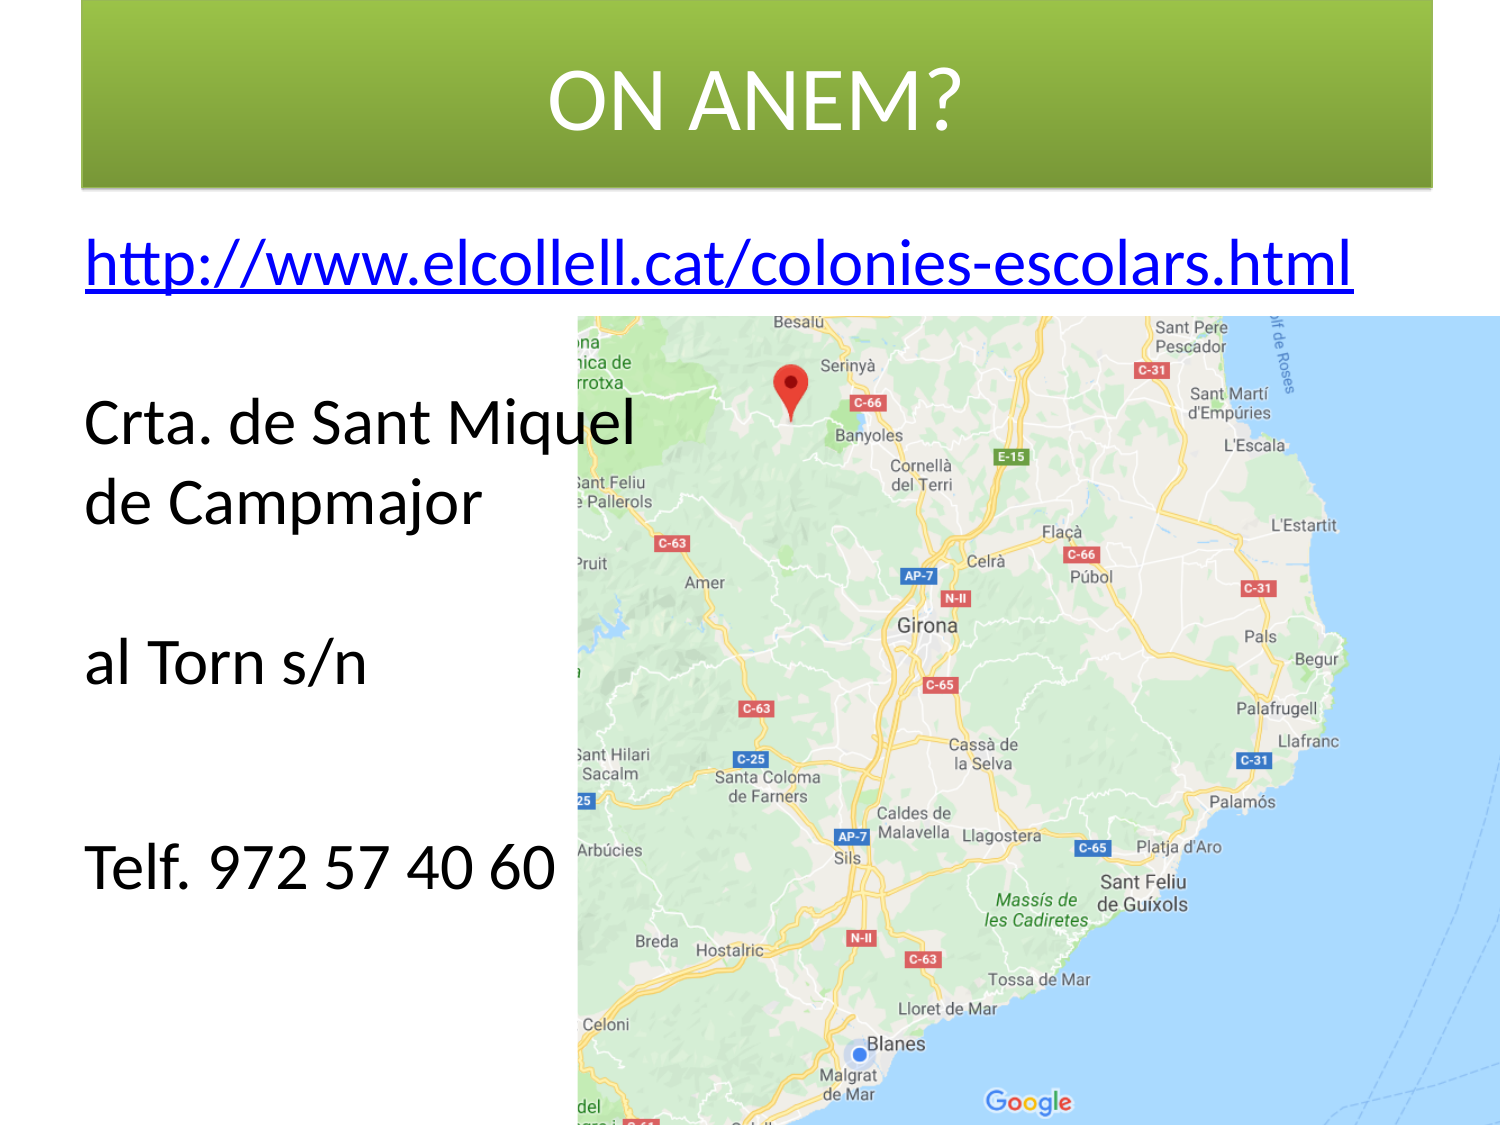

ON ANEM?
http://www.elcollell.cat/colonies-escolars.html
Crta. de Sant Miquel
de Campmajor
al Torn s/n
Telf. 972 57 40 60